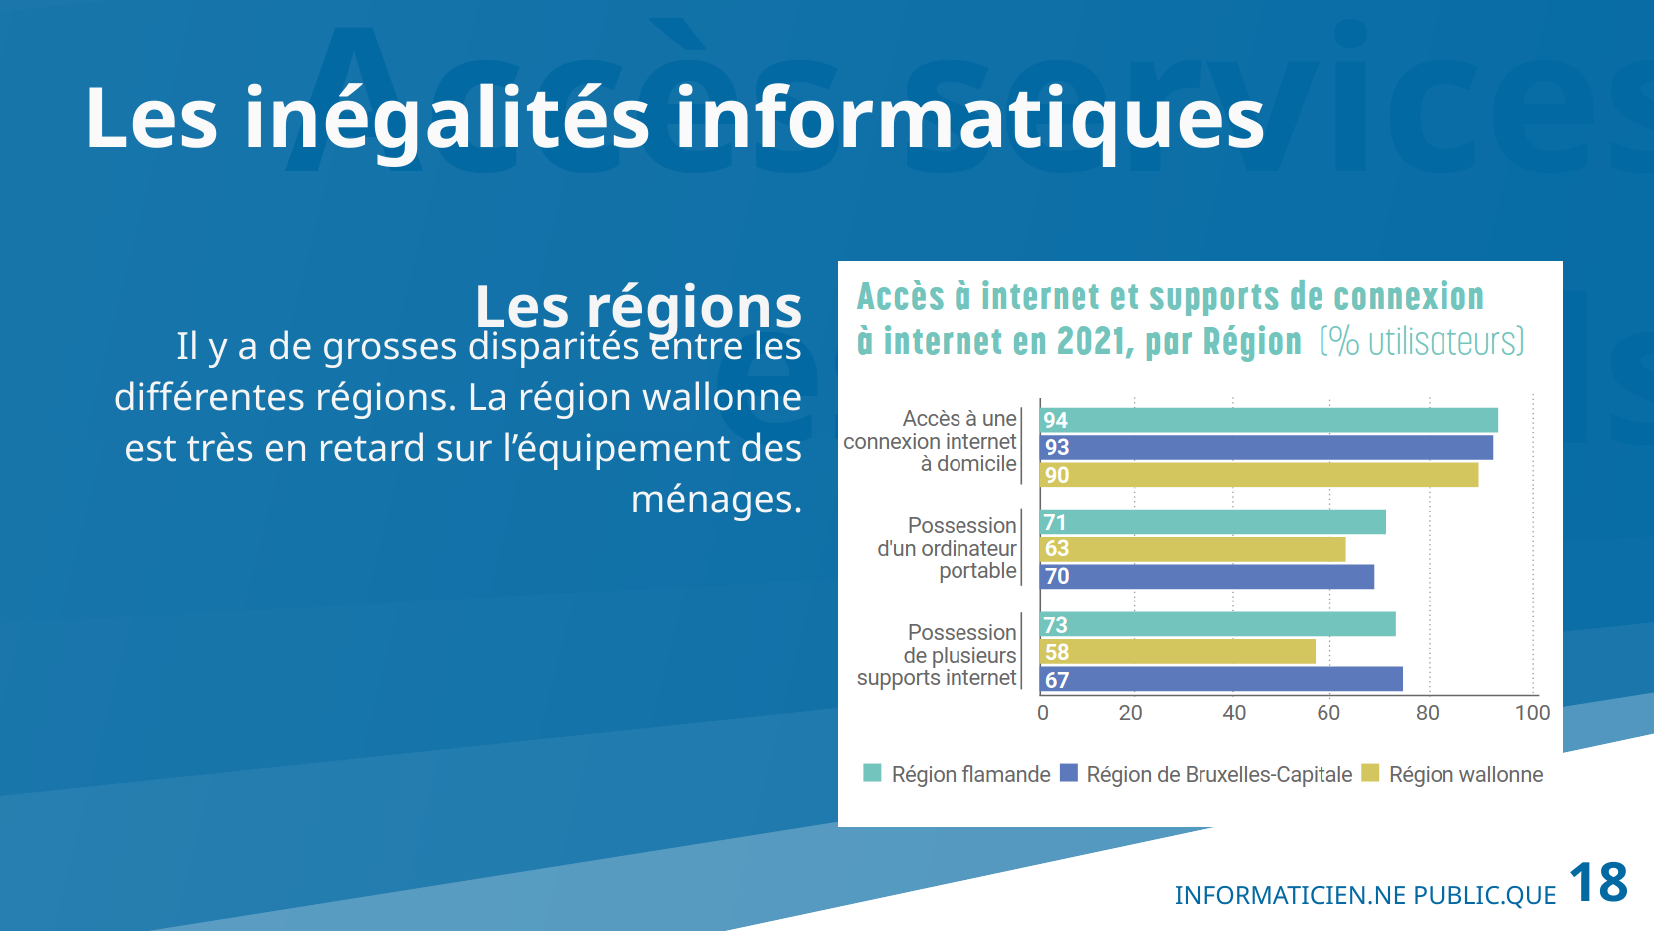

# Accès services essentiels
Les inégalités informatiques
Les régions
Il y a de grosses disparités entre les différentes régions. La région wallonne est très en retard sur l’équipement des ménages.
INFORMATICIEN.NE PUBLIC.QUE
18